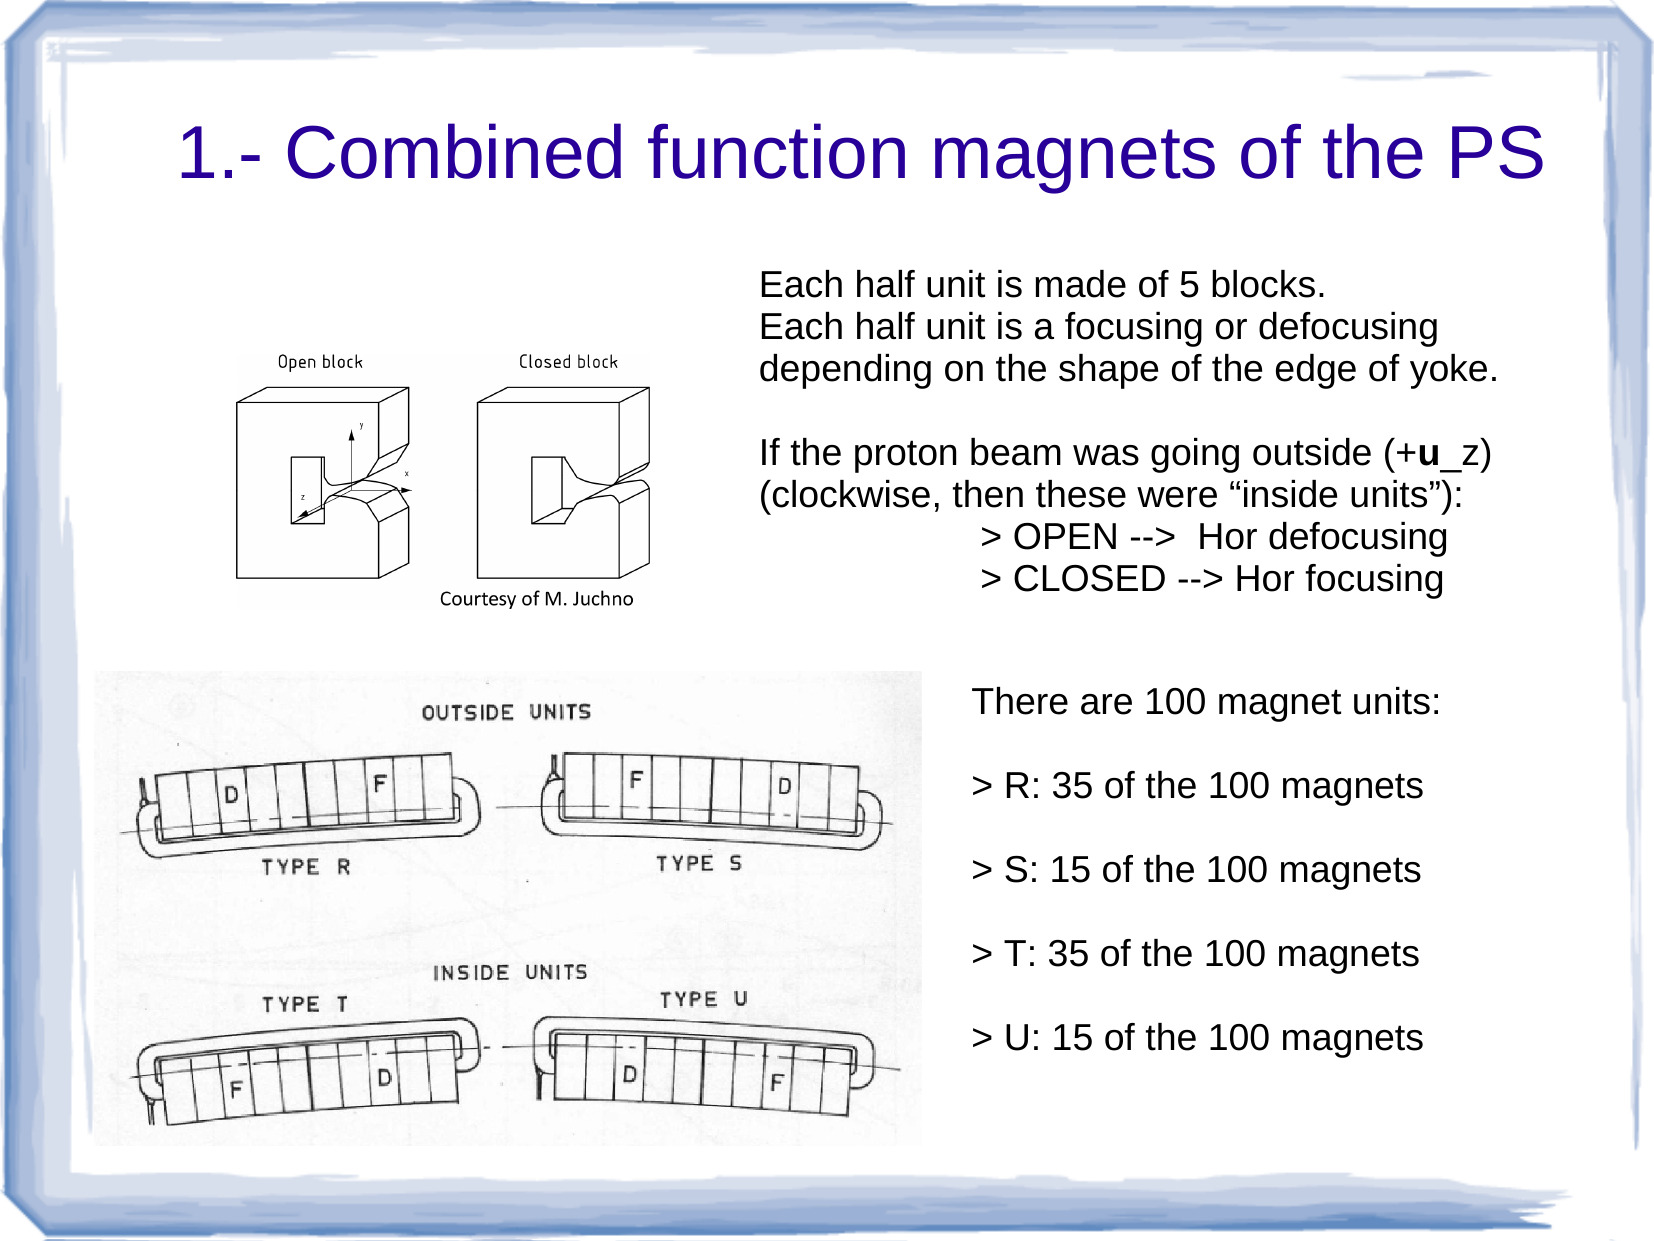

# 1.- Combined function magnets of the PS
Each half unit is made of 5 blocks.
Each half unit is a focusing or defocusing depending on the shape of the edge of yoke.
If the proton beam was going outside (+u_z) (clockwise, then these were “inside units”):
			> OPEN --> Hor defocusing
			> CLOSED --> Hor focusing
There are 100 magnet units:
> R: 35 of the 100 magnets
> S: 15 of the 100 magnets
> T: 35 of the 100 magnets
> U: 15 of the 100 magnets